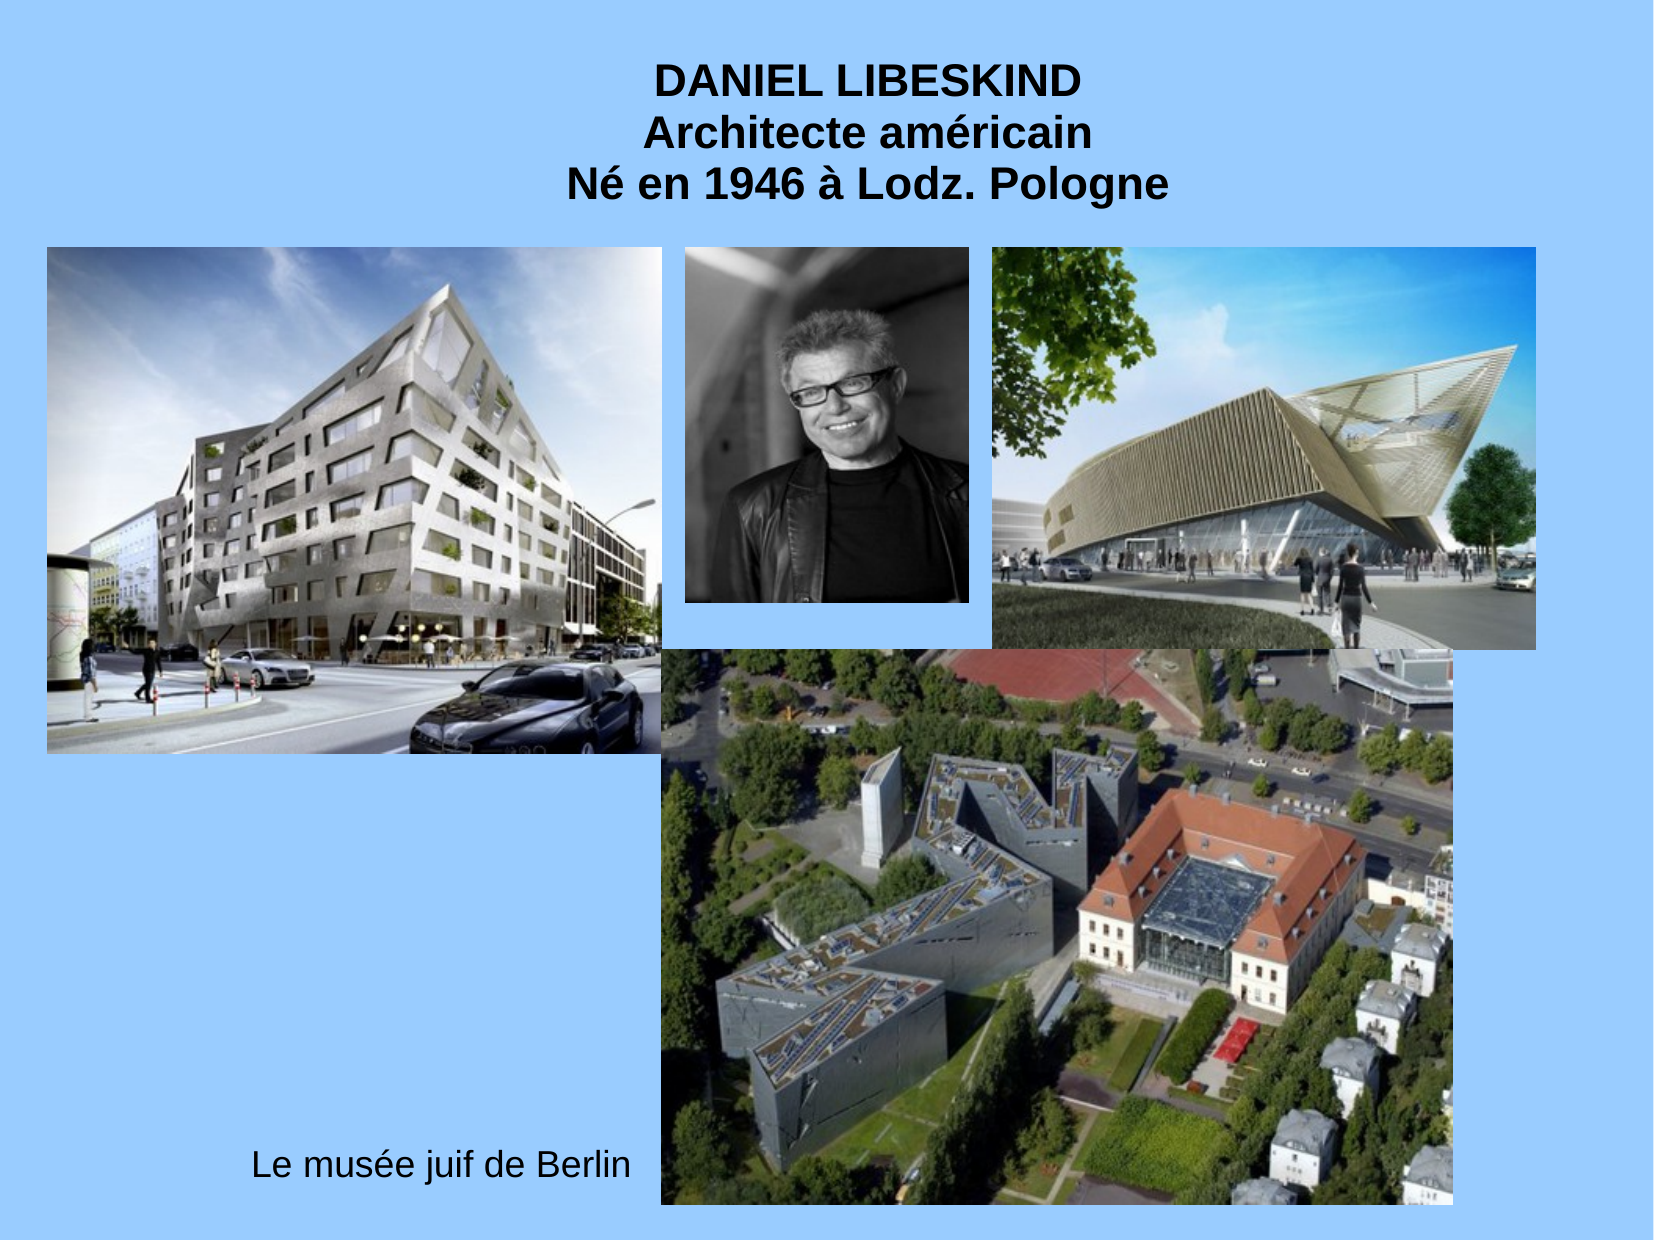

DANIEL LIBESKIND
Architecte américain
Né en 1946 à Lodz. Pologne
Le musée juif de Berlin